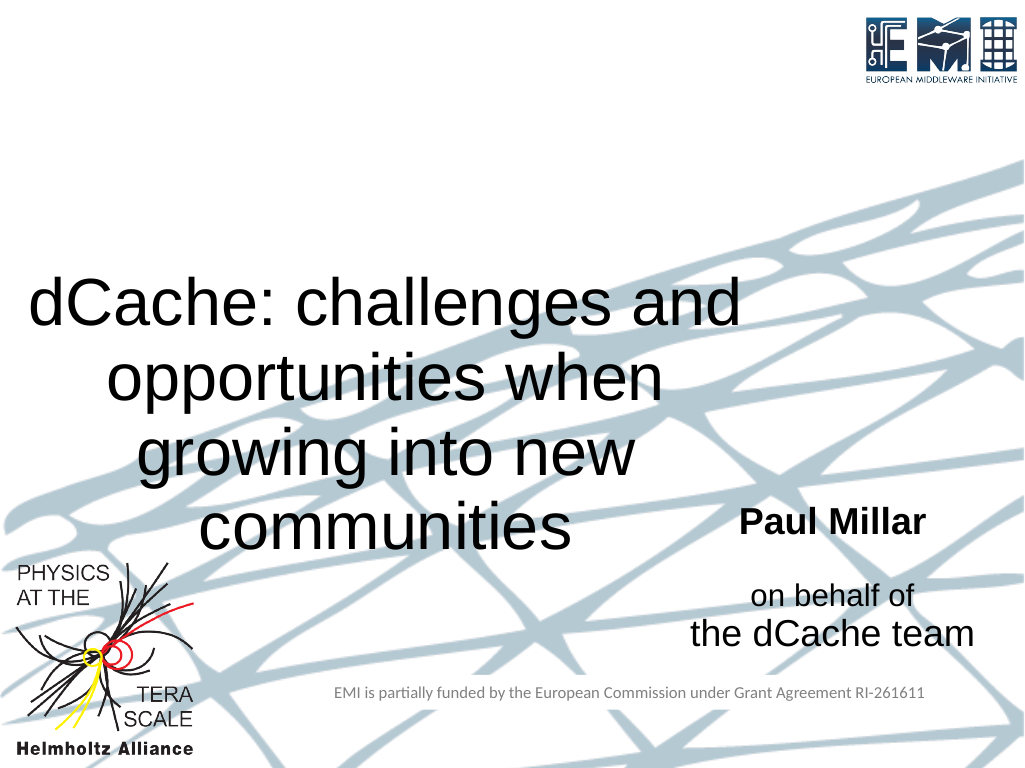

#
dCache: challenges and opportunities when growing into new communities
Paul Millar
on behalf of
the dCache team